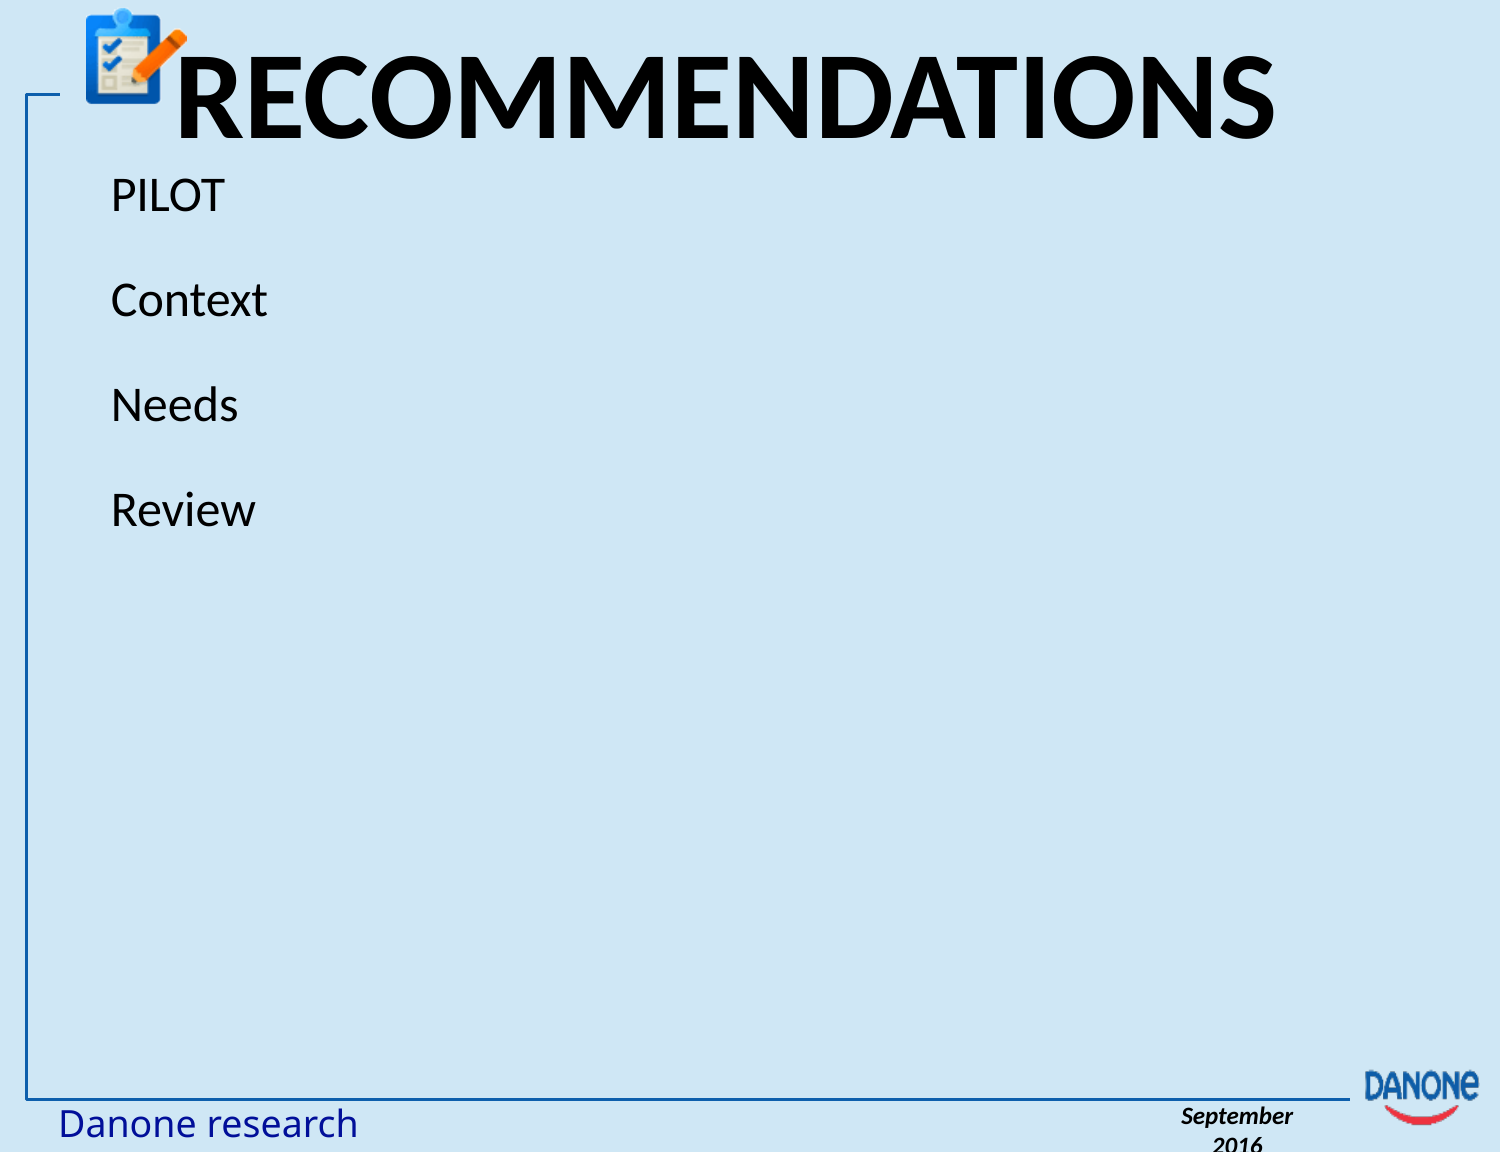

RECOMMENDATIONS
PILOT
Context
Needs
Review
Danone research
September 2016